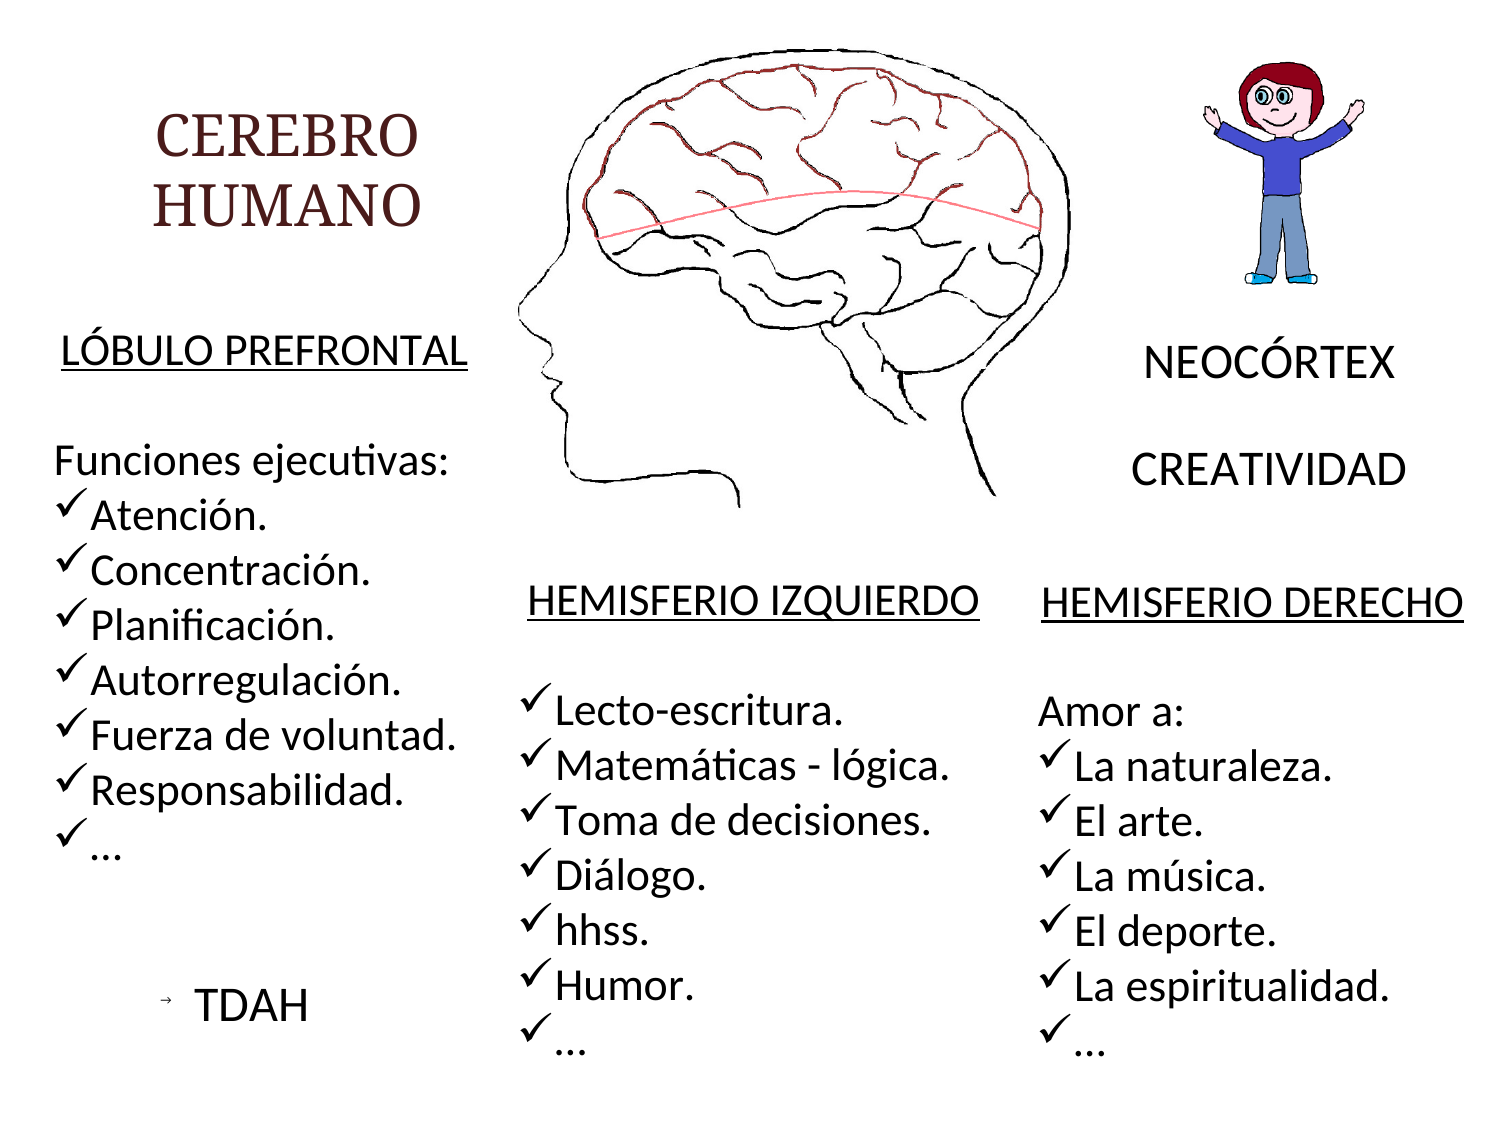

CEREBRO HUMANO
LÓBULO PREFRONTAL
Funciones ejecutivas:
Atención.
Concentración.
Planificación.
Autorregulación.
Fuerza de voluntad.
Responsabilidad.
…
NEOCÓRTEX
CREATIVIDAD
HEMISFERIO IZQUIERDO
Lecto-escritura.
Matemáticas - lógica.
Toma de decisiones.
Diálogo.
hhss.
Humor.
…
HEMISFERIO DERECHO
Amor a:
La naturaleza.
El arte.
La música.
El deporte.
La espiritualidad.
…
TDAH